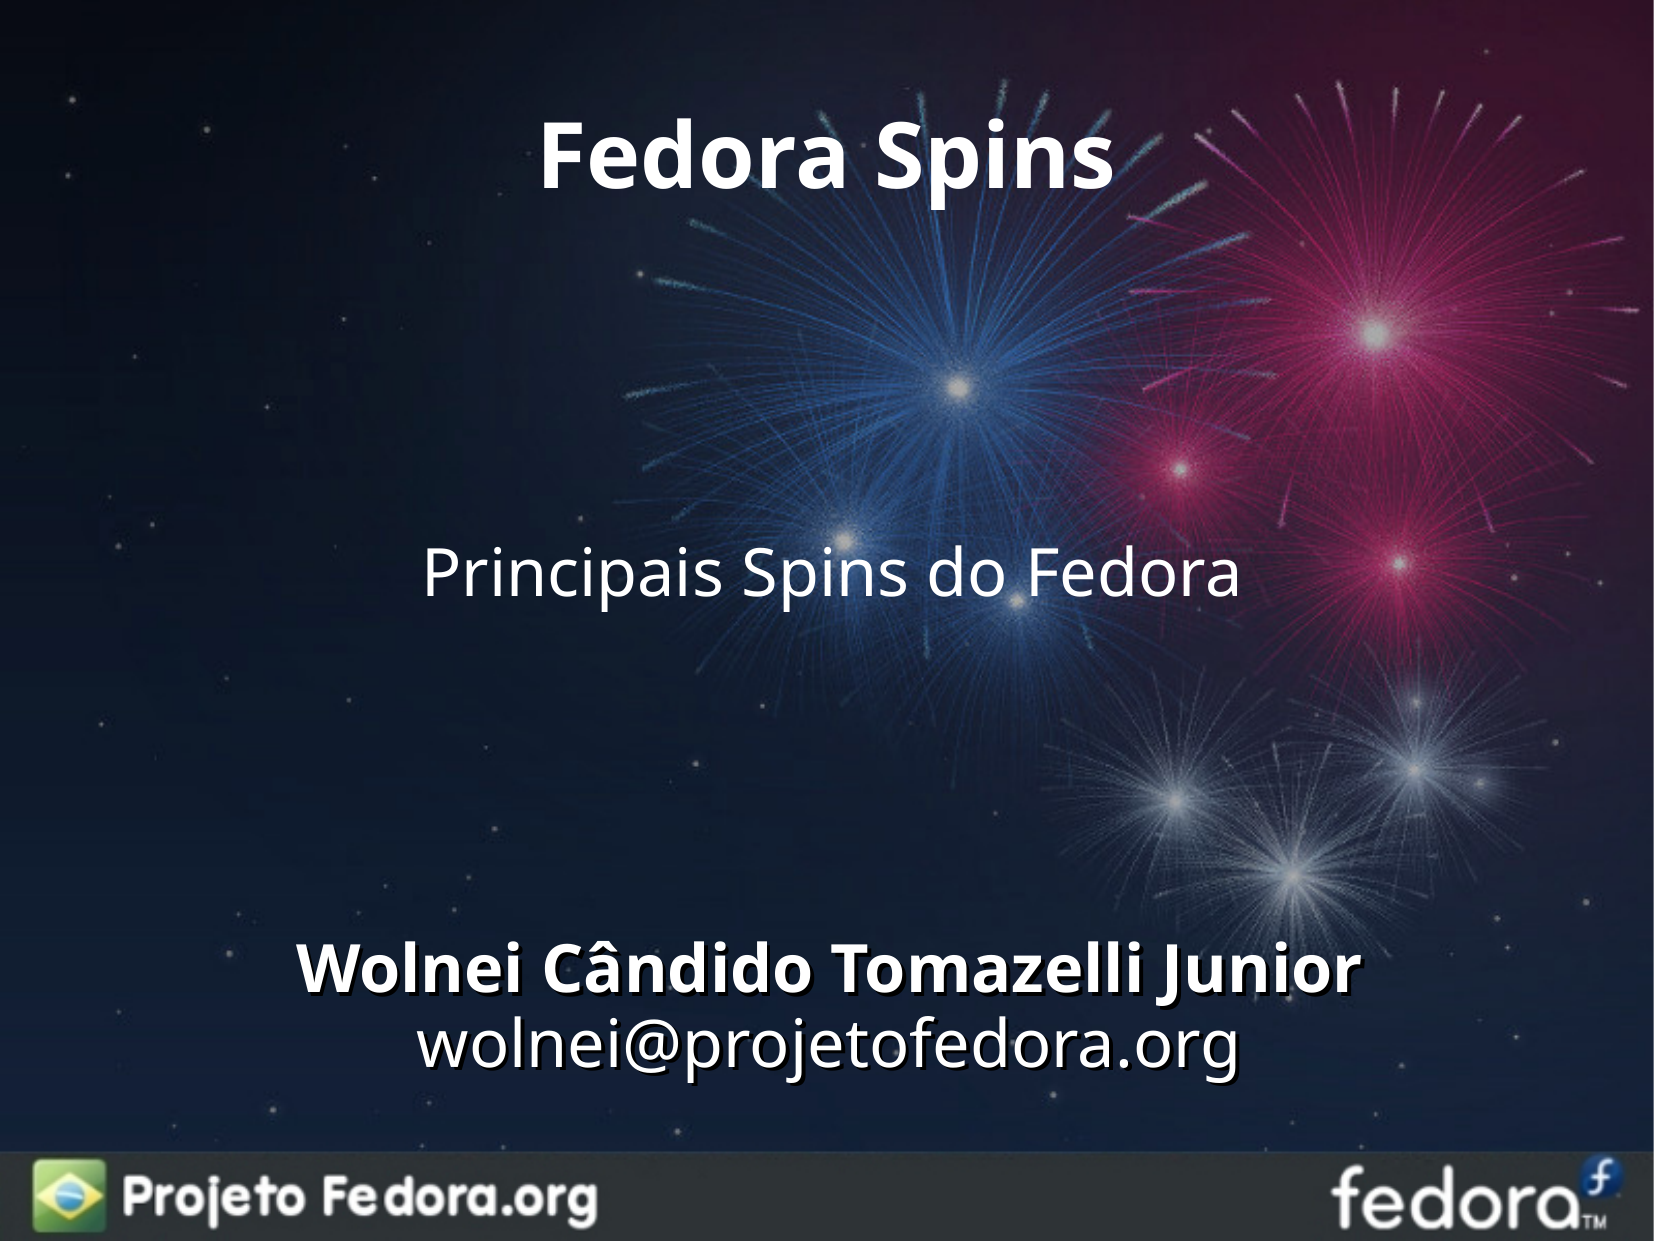

# Fedora Spins
Principais Spins do Fedora
Wolnei Cândido Tomazelli Junior
wolnei@projetofedora.org